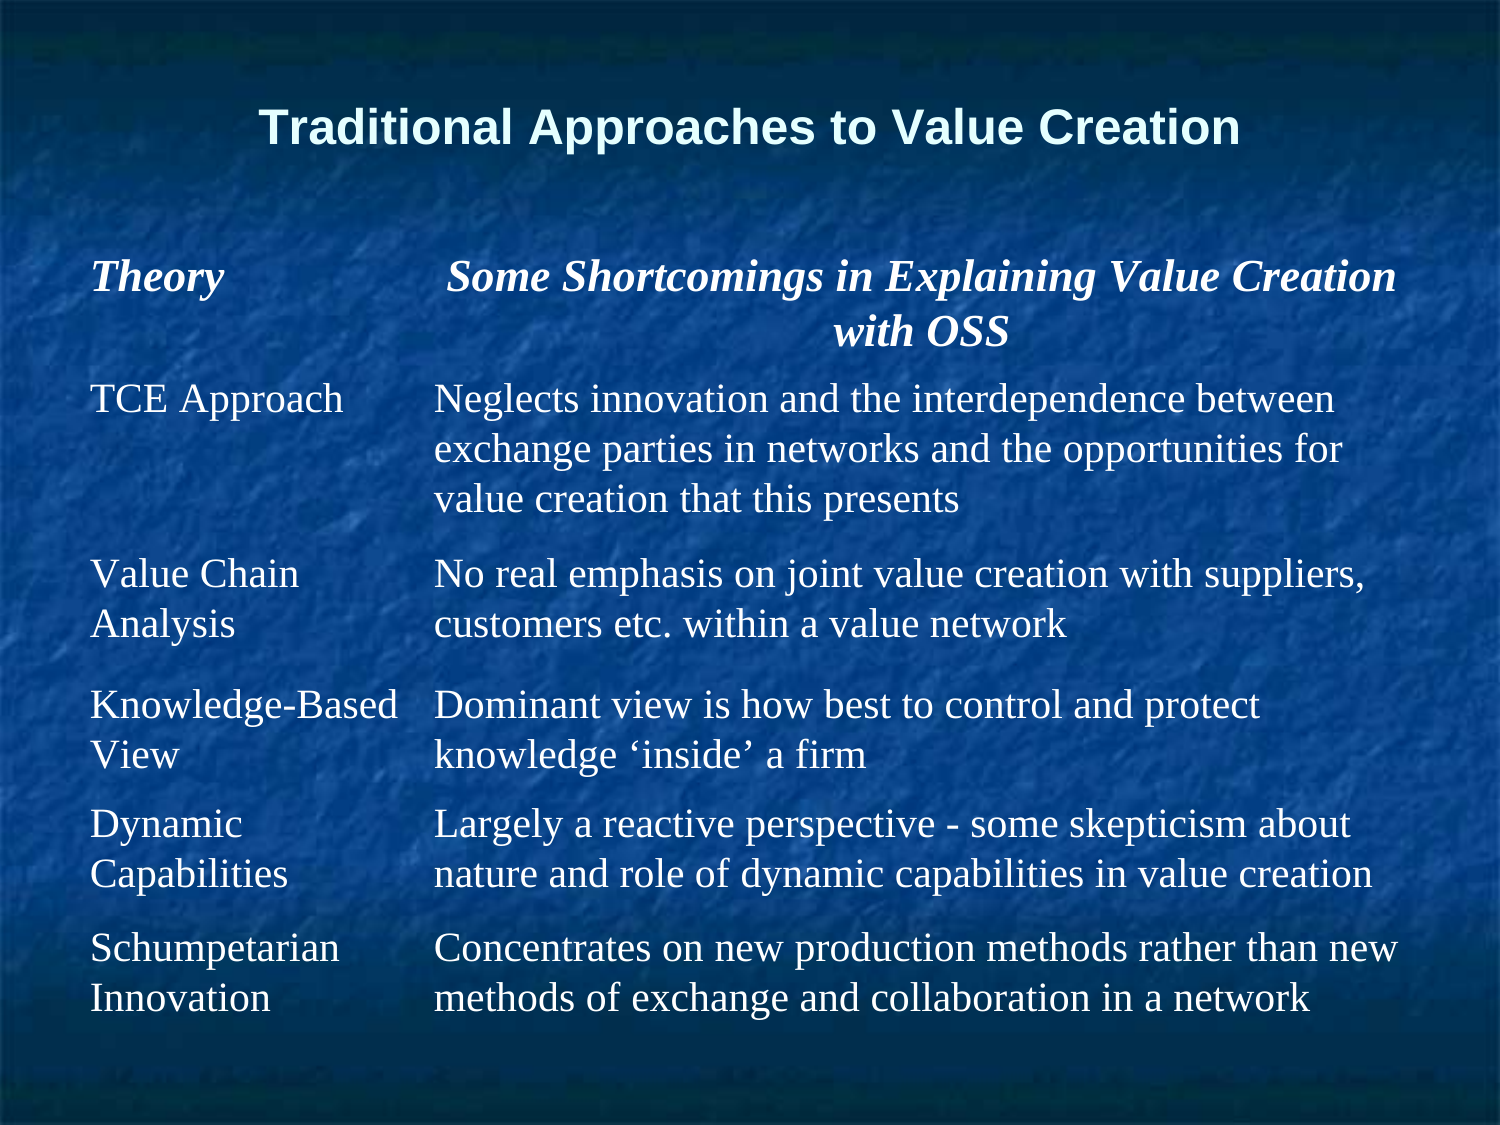

# Traditional Approaches to Value Creation
| Theory | Some Shortcomings in Explaining Value Creation with OSS |
| --- | --- |
| TCE Approach | Neglects innovation and the interdependence between exchange parties in networks and the opportunities for value creation that this presents |
| Value Chain Analysis | No real emphasis on joint value creation with suppliers, customers etc. within a value network |
| Knowledge-Based View | Dominant view is how best to control and protect knowledge ‘inside’ a firm |
| Dynamic Capabilities | Largely a reactive perspective - some skepticism about nature and role of dynamic capabilities in value creation |
| Schumpetarian Innovation | Concentrates on new production methods rather than new methods of exchange and collaboration in a network |